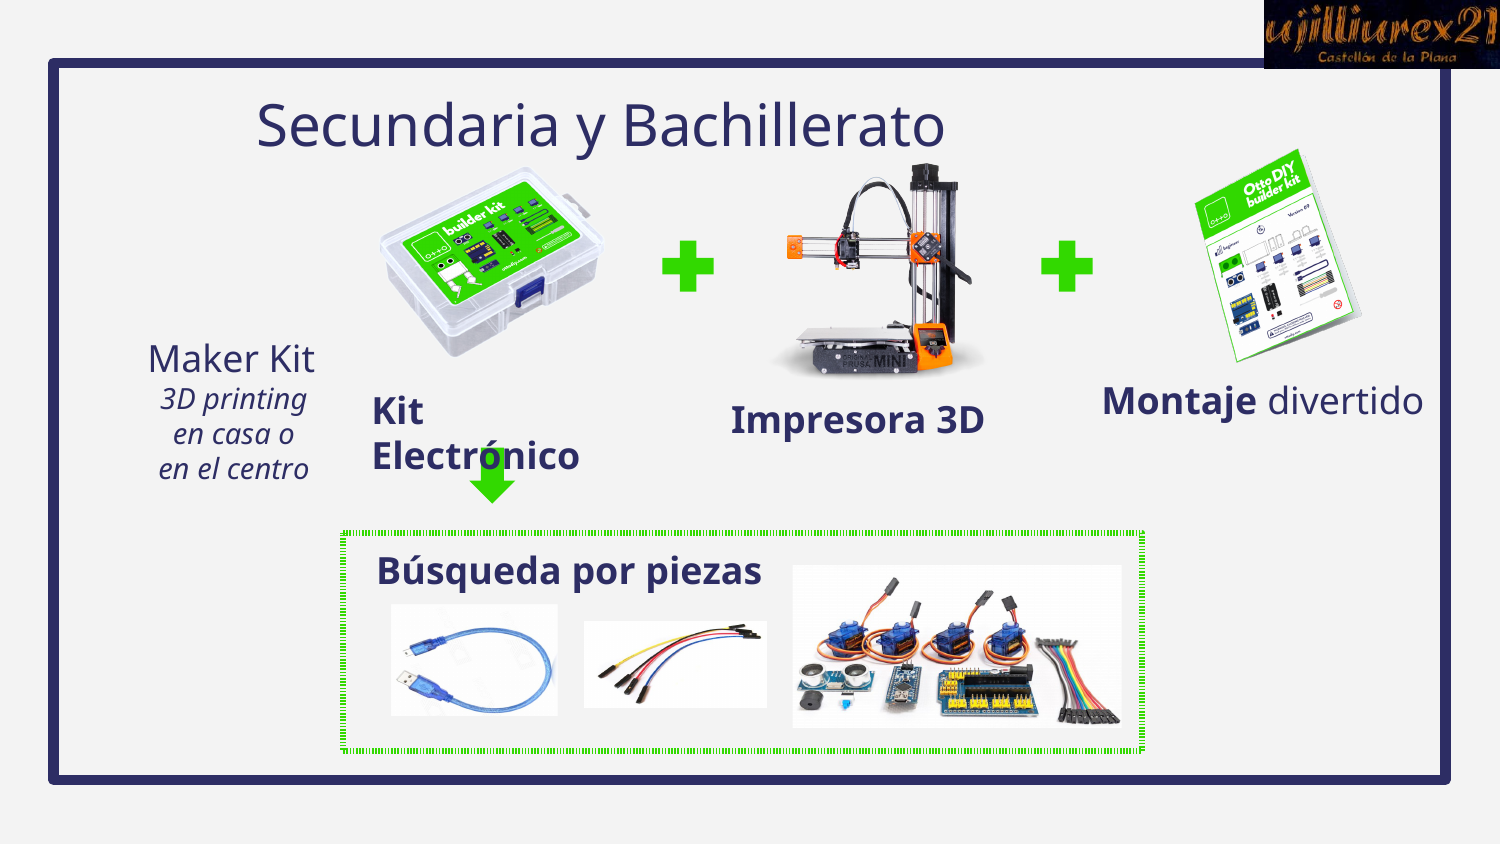

# Secundaria y Bachillerato
Maker Kit
Montaje divertido
3D printing en casa o en el centro
Kit Electrónico
Impresora 3D
Búsqueda por piezas